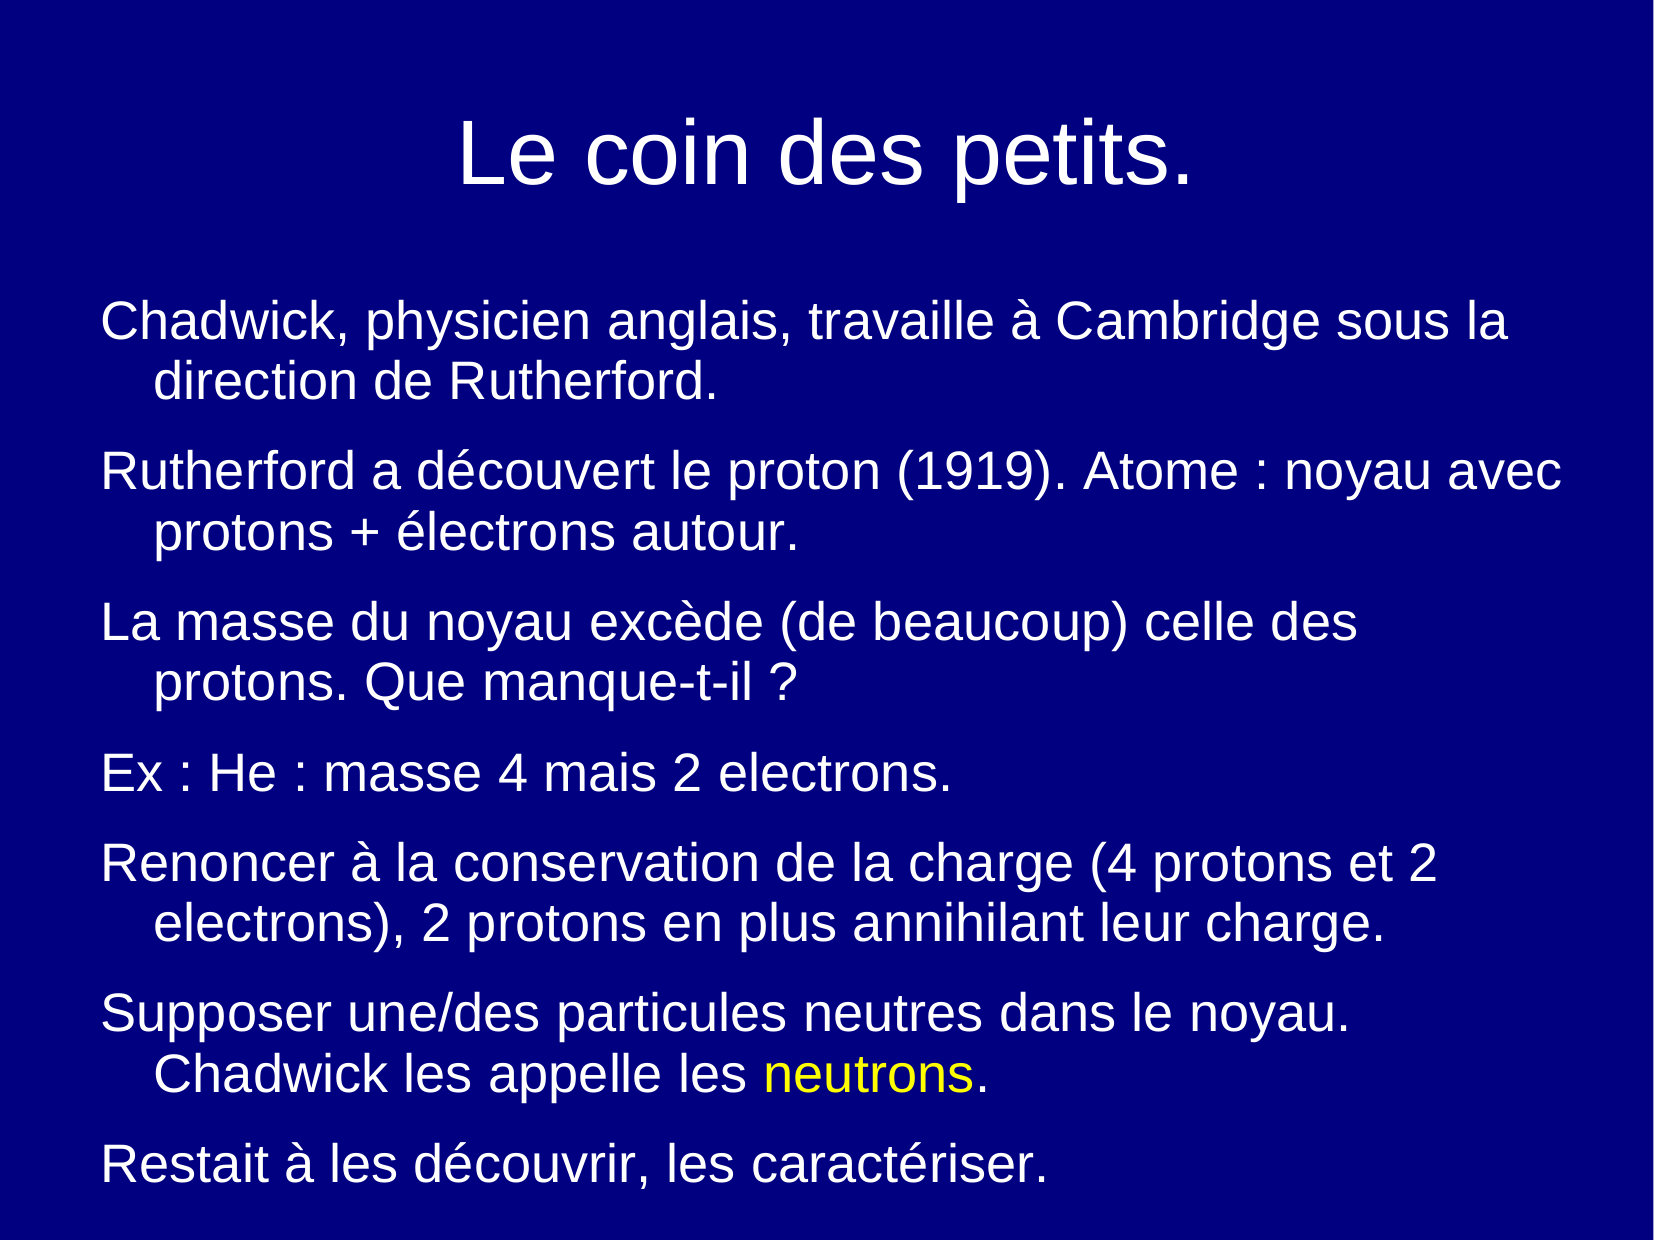

# Le coin des petits.
Chadwick, physicien anglais, travaille à Cambridge sous la direction de Rutherford.
Rutherford a découvert le proton (1919). Atome : noyau avec protons + électrons autour.
La masse du noyau excède (de beaucoup) celle des protons. Que manque-t-il ?
Ex : He : masse 4 mais 2 electrons.
Renoncer à la conservation de la charge (4 protons et 2 electrons), 2 protons en plus annihilant leur charge.
Supposer une/des particules neutres dans le noyau. Chadwick les appelle les neutrons.
Restait à les découvrir, les caractériser.